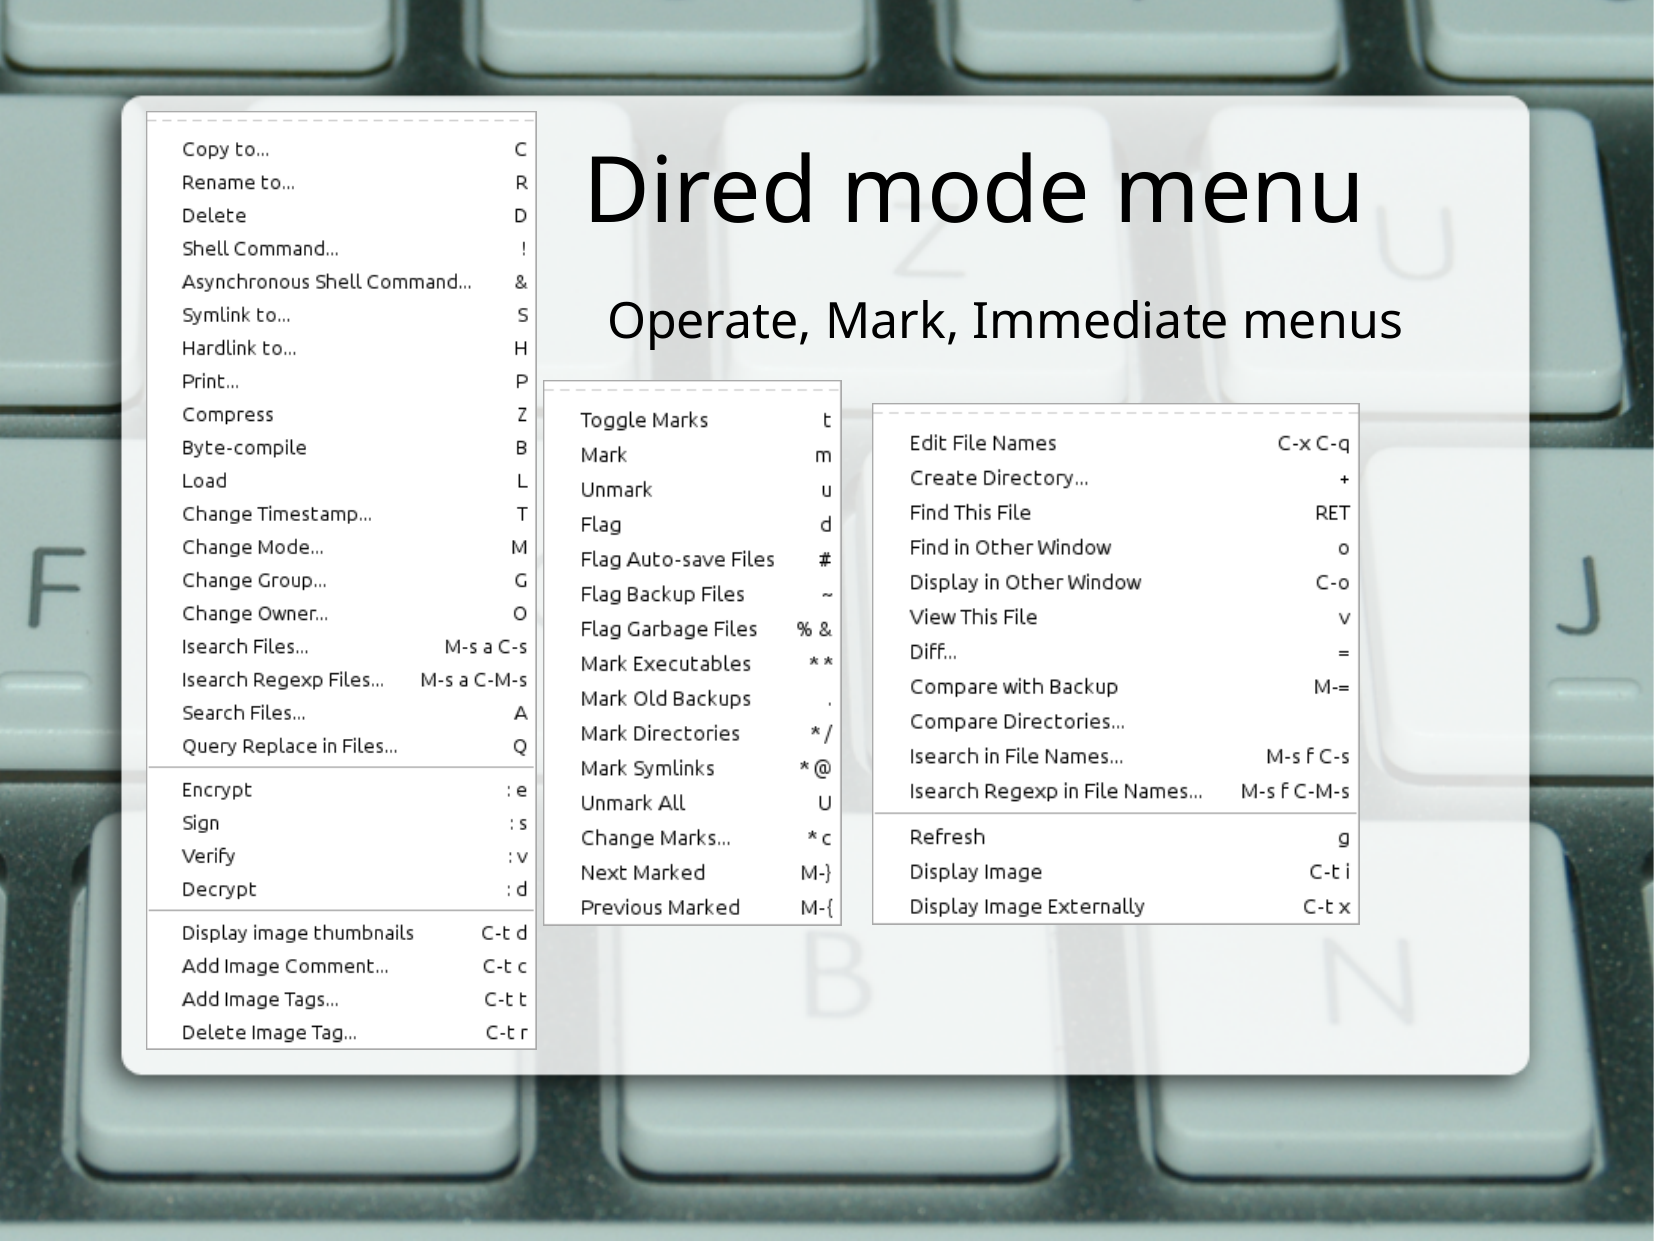

# Dired mode menu
Operate, Mark, Immediate menus